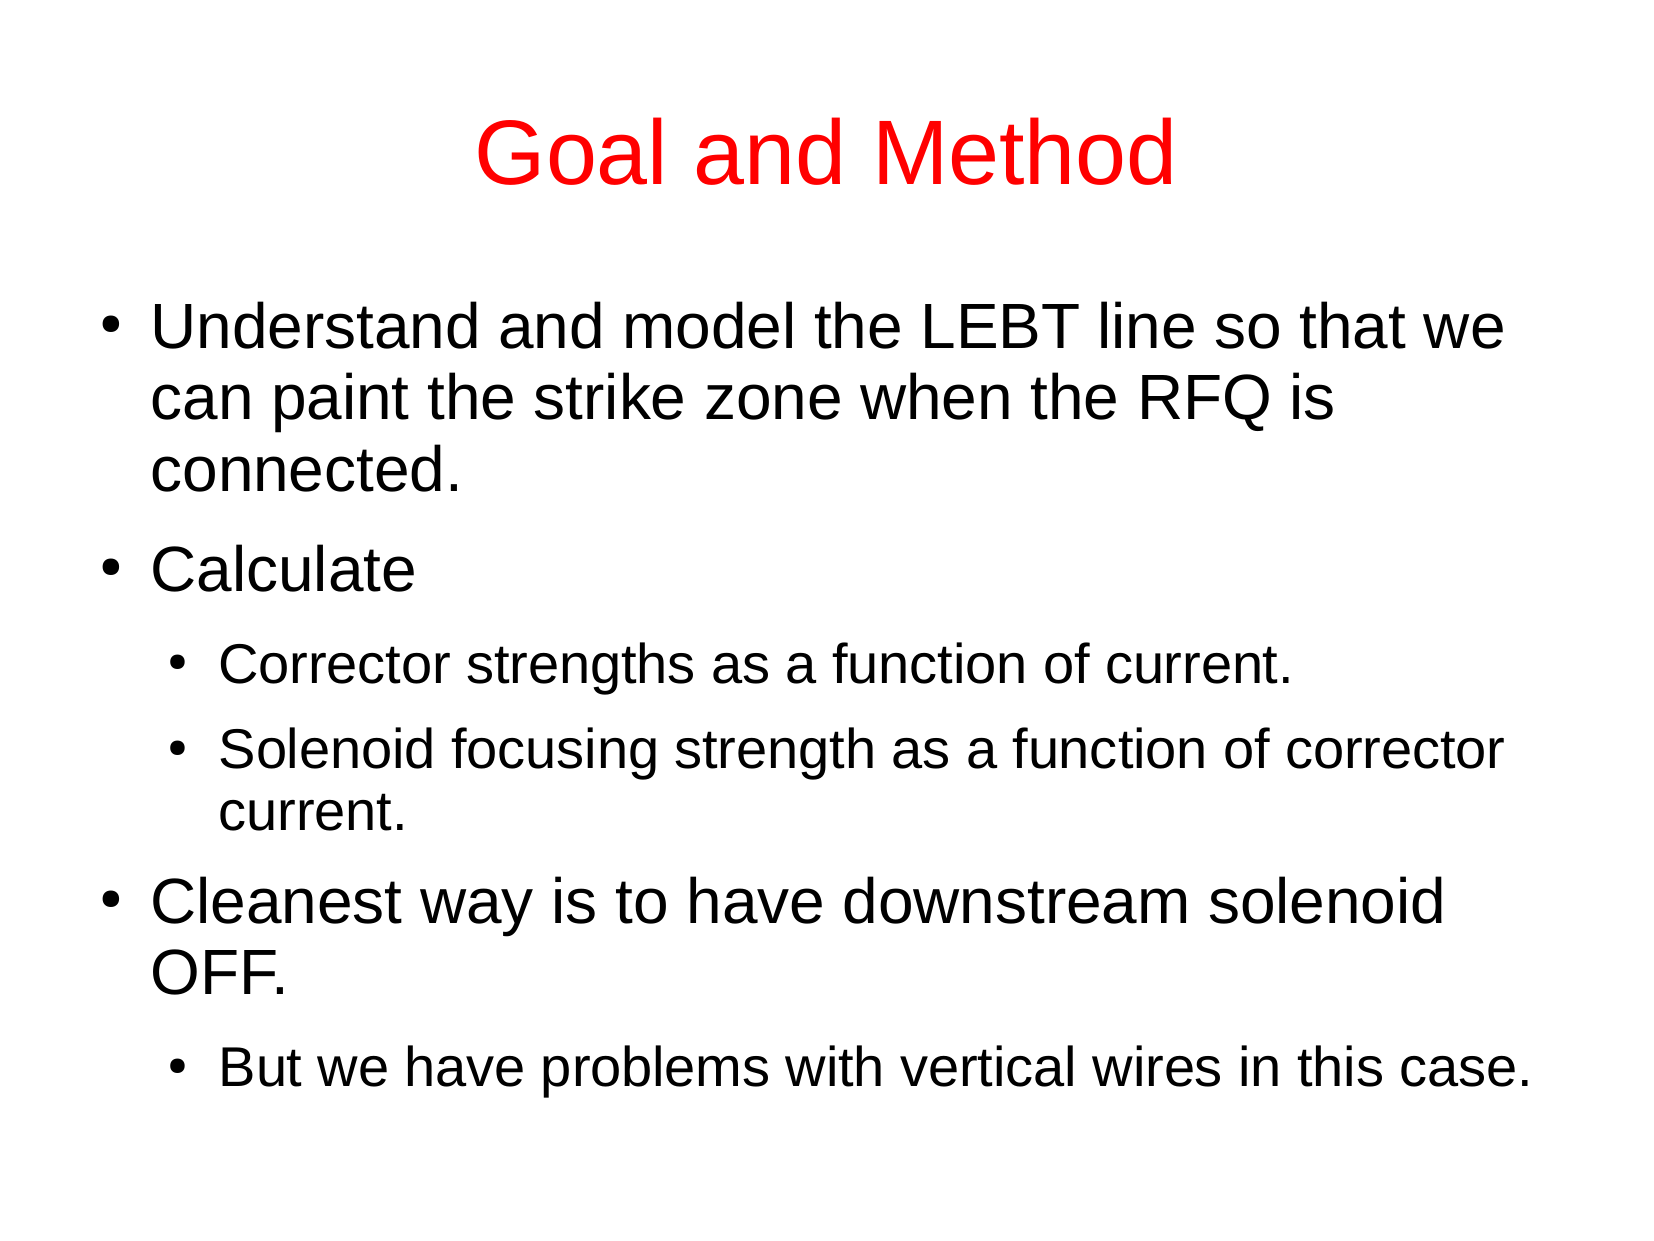

# Goal and Method
Understand and model the LEBT line so that we can paint the strike zone when the RFQ is connected.
Calculate
Corrector strengths as a function of current.
Solenoid focusing strength as a function of corrector current.
Cleanest way is to have downstream solenoid OFF.
But we have problems with vertical wires in this case.